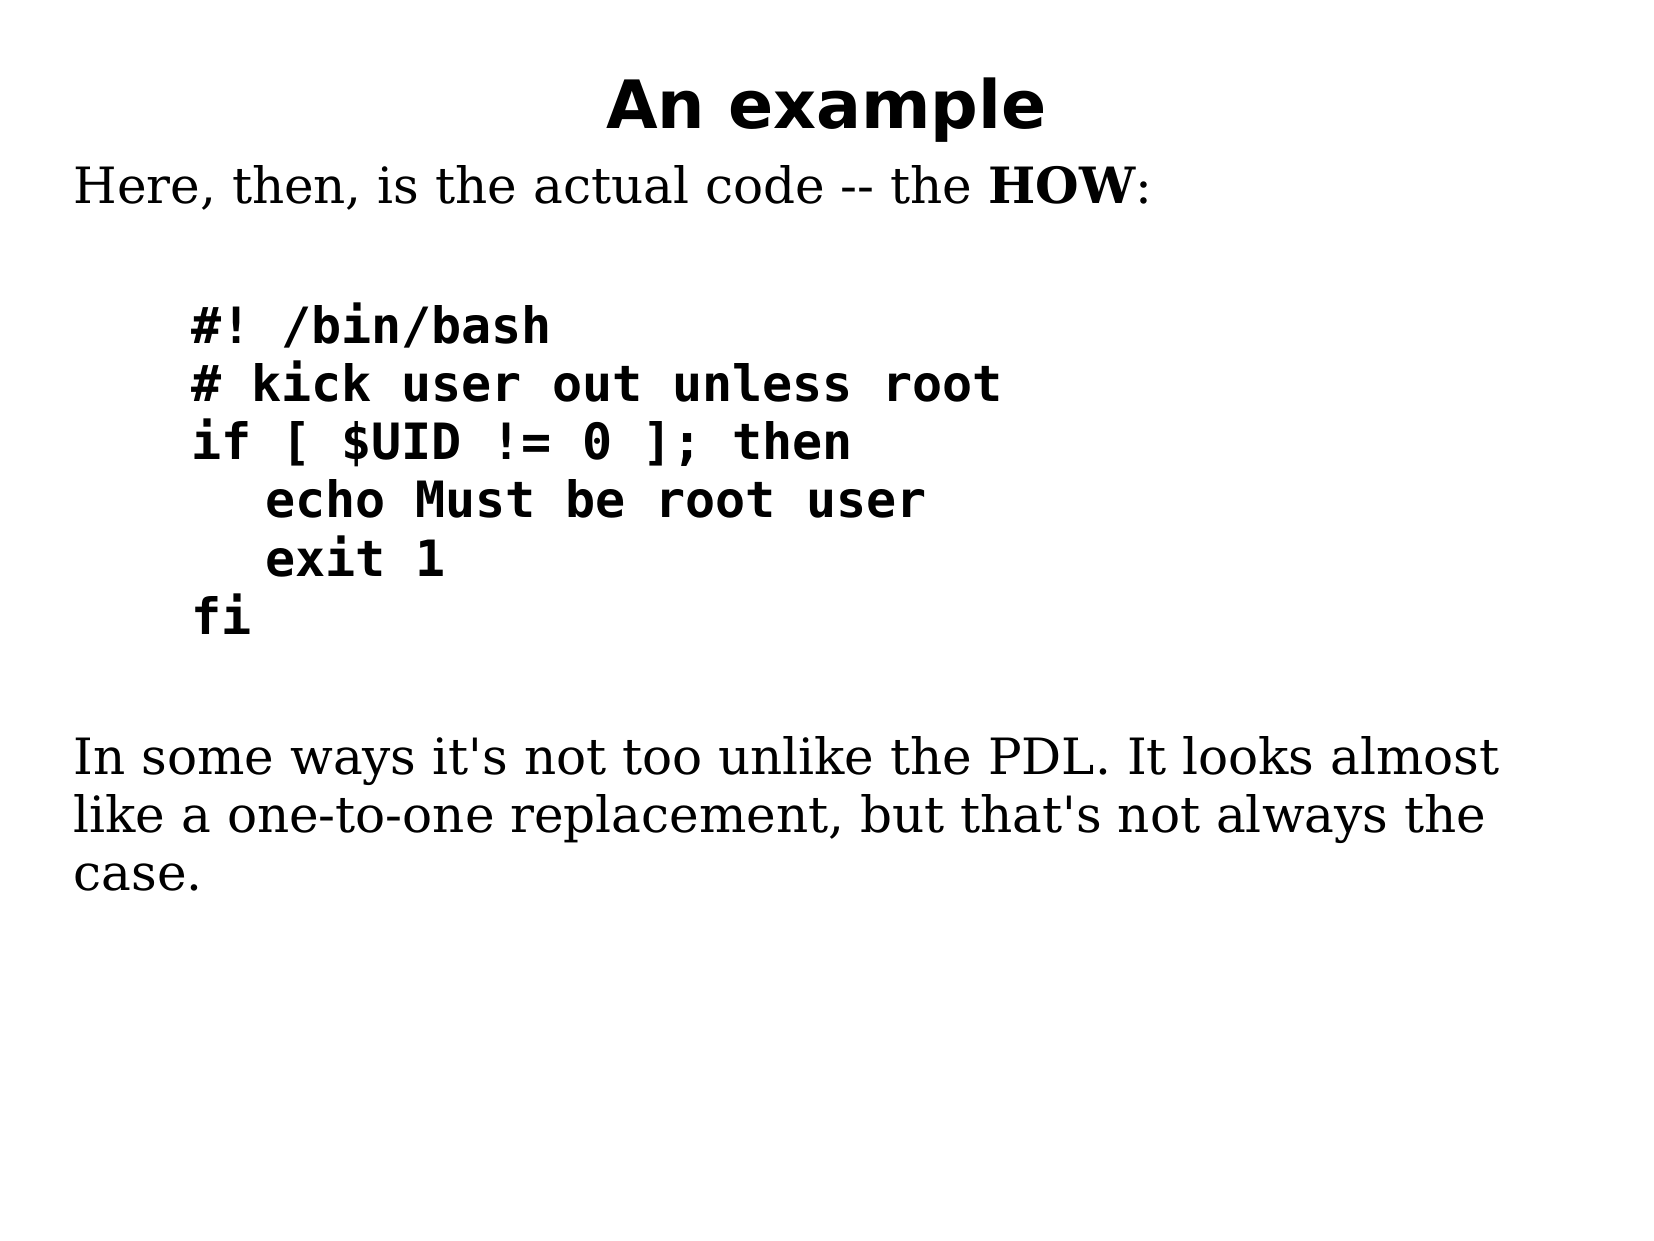

An example
Here, then, is the actual code -- the HOW:
#! /bin/bash
# kick user out unless root
if [ $UID != 0 ]; then
 	echo Must be root user
 	exit 1
fi
In some ways it's not too unlike the PDL. It looks almost like a one-to-one replacement, but that's not always the case.